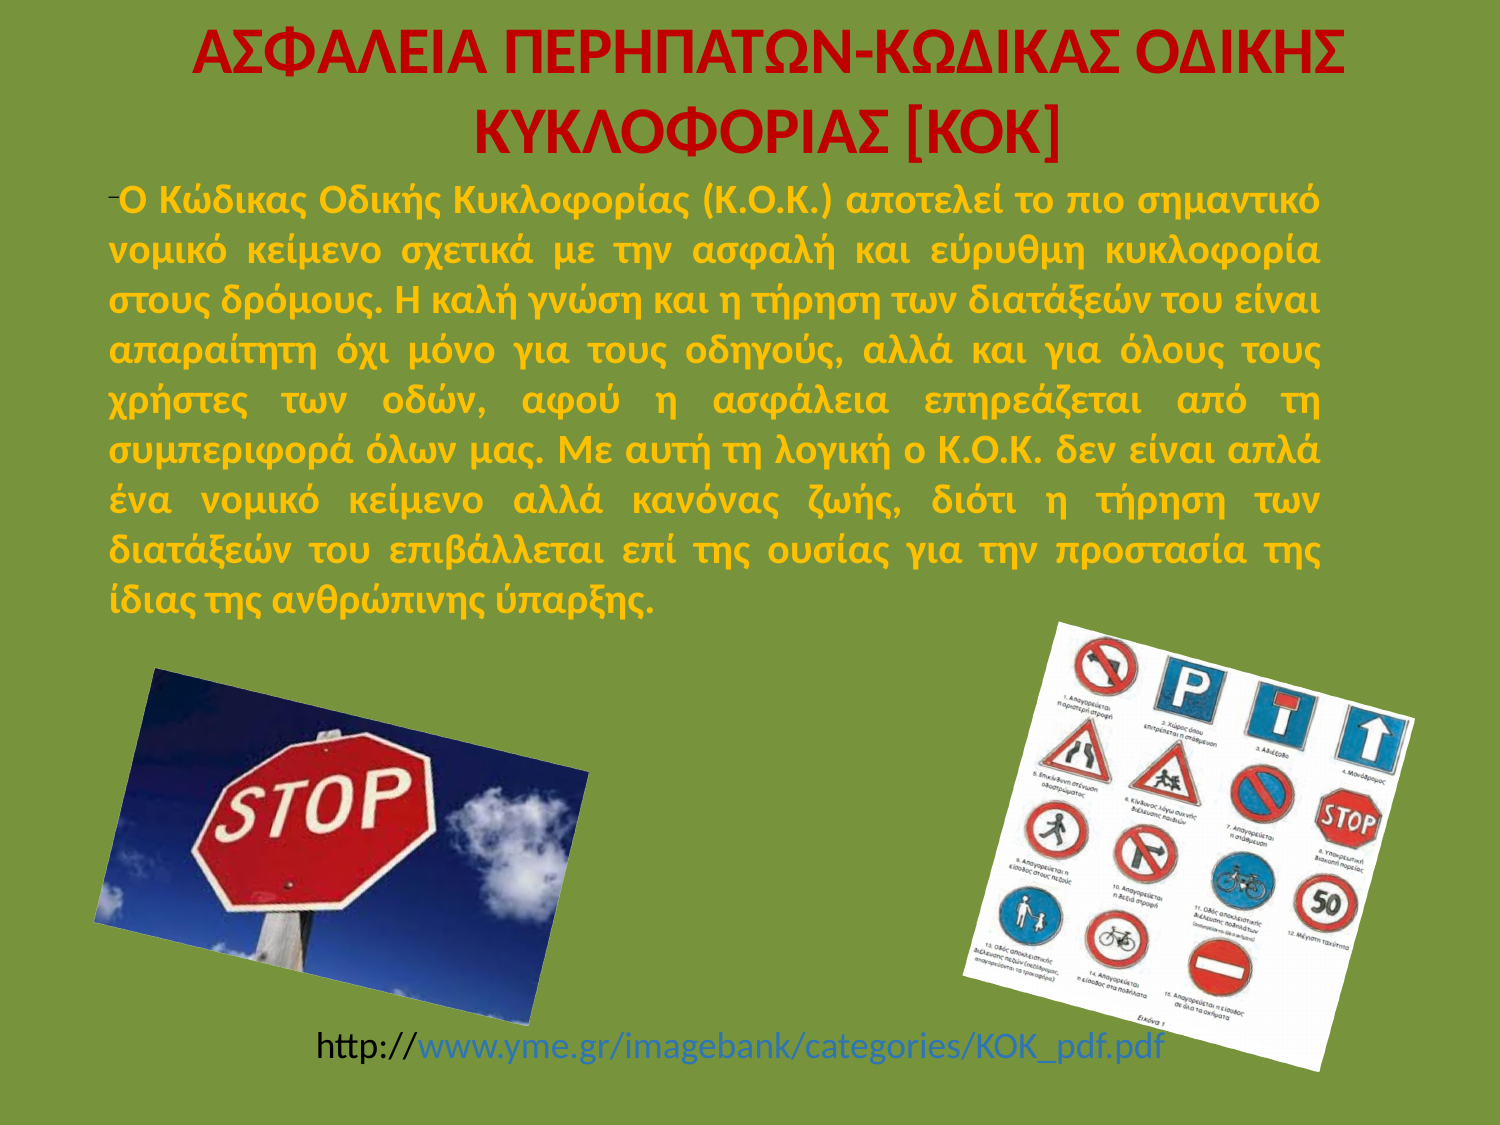

# ΑΣΦΑΛΕΙΑ ΠΕΡΗΠΑΤΩΝ-ΚΩΔΙΚΑΣ ΟΔΙΚΗΣ ΚΥΚΛΟΦΟΡΙΑΣ [ΚΟΚ]
Ο Κώδικας Οδικής Κυκλοφορίας (Κ.Ο.Κ.) αποτελεί το πιο σημαντικό νομικό κείμενο σχετικά με την ασφαλή και εύρυθμη κυκλοφορία στους δρόμους. Η καλή γνώση και η τήρηση των διατάξεών του είναι απαραίτητη όχι μόνο για τους οδηγούς, αλλά και για όλους τους χρήστες των οδών, αφού η ασφάλεια επηρεάζεται από τη συμπεριφορά όλων μας. Με αυτή τη λογική ο Κ.Ο.Κ. δεν είναι απλά ένα νομικό κείμενο αλλά κανόνας ζωής, διότι η τήρηση των διατάξεών του επιβάλλεται επί της ουσίας για την προστασία της ίδιας της ανθρώπινης ύπαρξης.
http://www.yme.gr/imagebank/categories/KOK_pdf.pdf